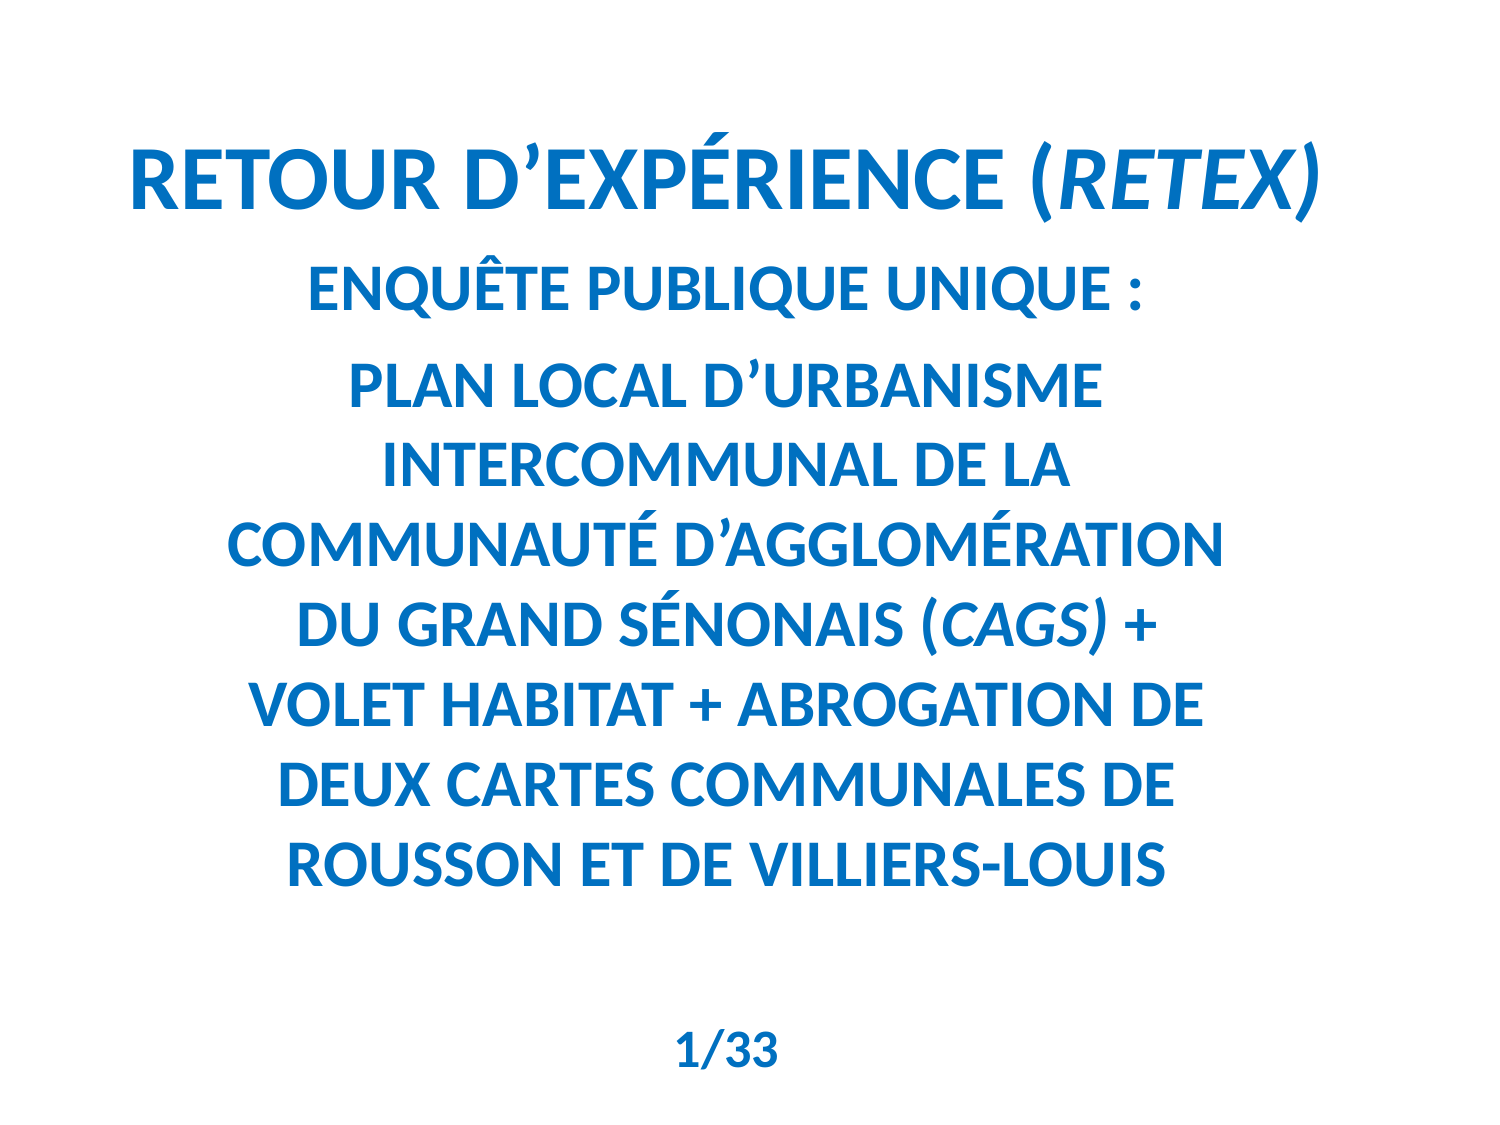

# RETOUR D’EXPÉRIENCE (RETEX)
ENQUÊTE PUBLIQUE UNIQUE :
PLAN LOCAL D’URBANISME INTERCOMMUNAL DE LA COMMUNAUTÉ D’AGGLOMÉRATION DU GRAND SÉNONAIS (CAGS) + VOLET HABITAT + ABROGATION DE DEUX CARTES COMMUNALES DE ROUSSON ET DE VILLIERS-LOUIS
1/33
+